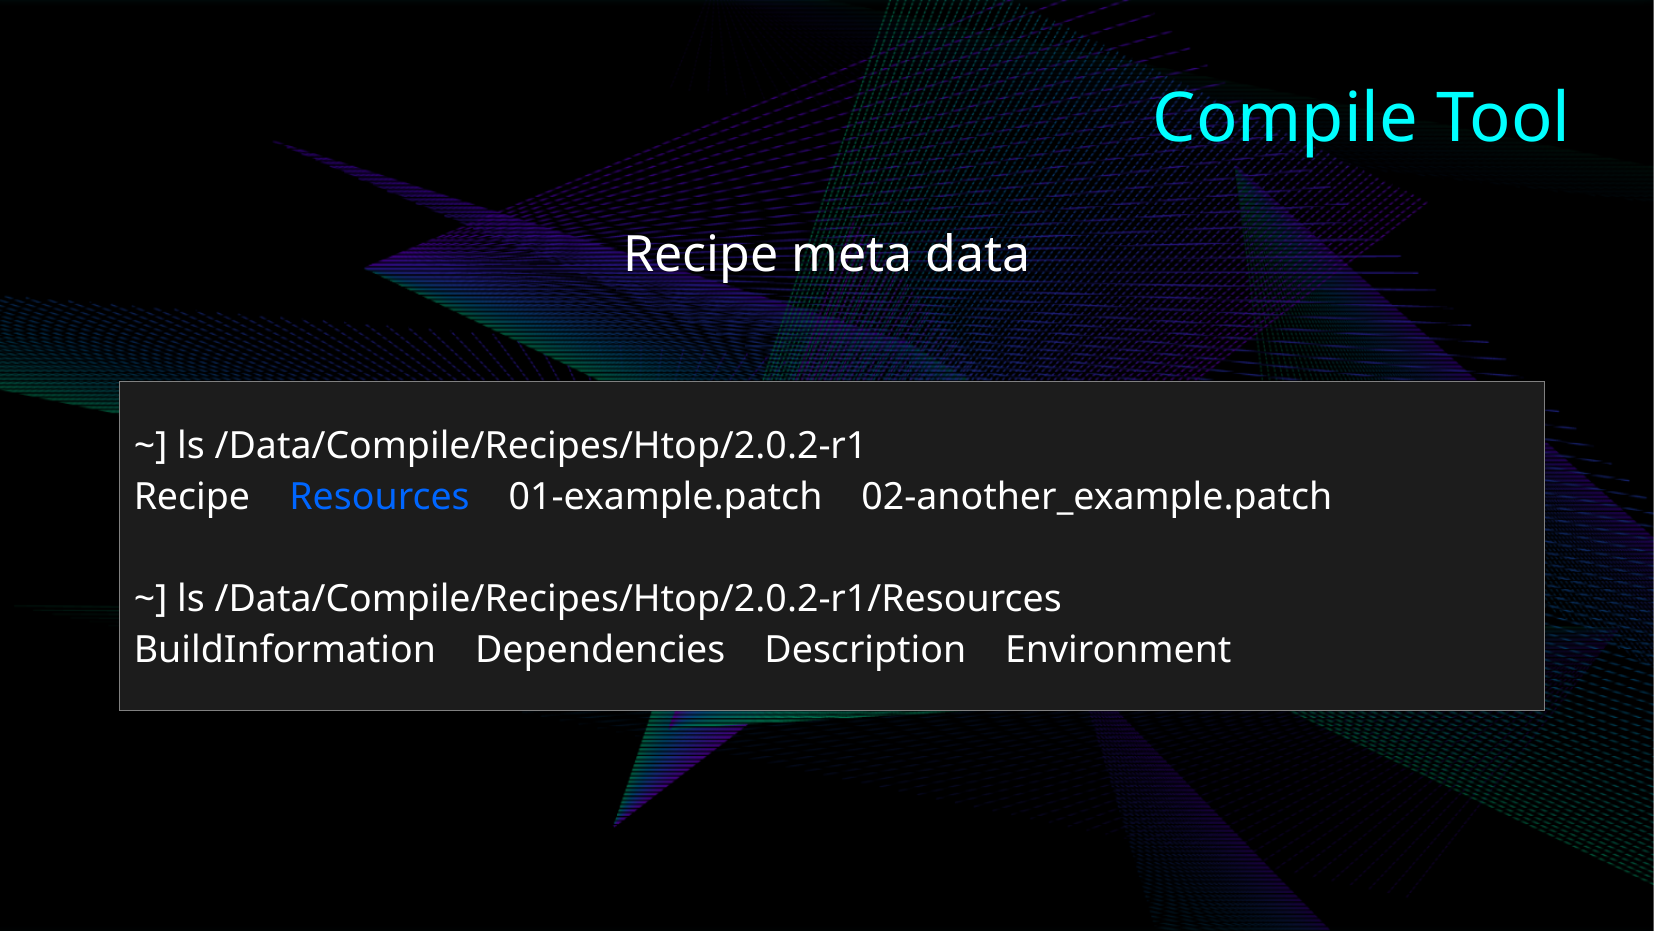

# Compile Tool
Recipe meta data
~] ls /Data/Compile/Recipes/Htop/2.0.2-r1
Recipe Resources 01-example.patch 02-another_example.patch
~] ls /Data/Compile/Recipes/Htop/2.0.2-r1/Resources
BuildInformation Dependencies Description Environment